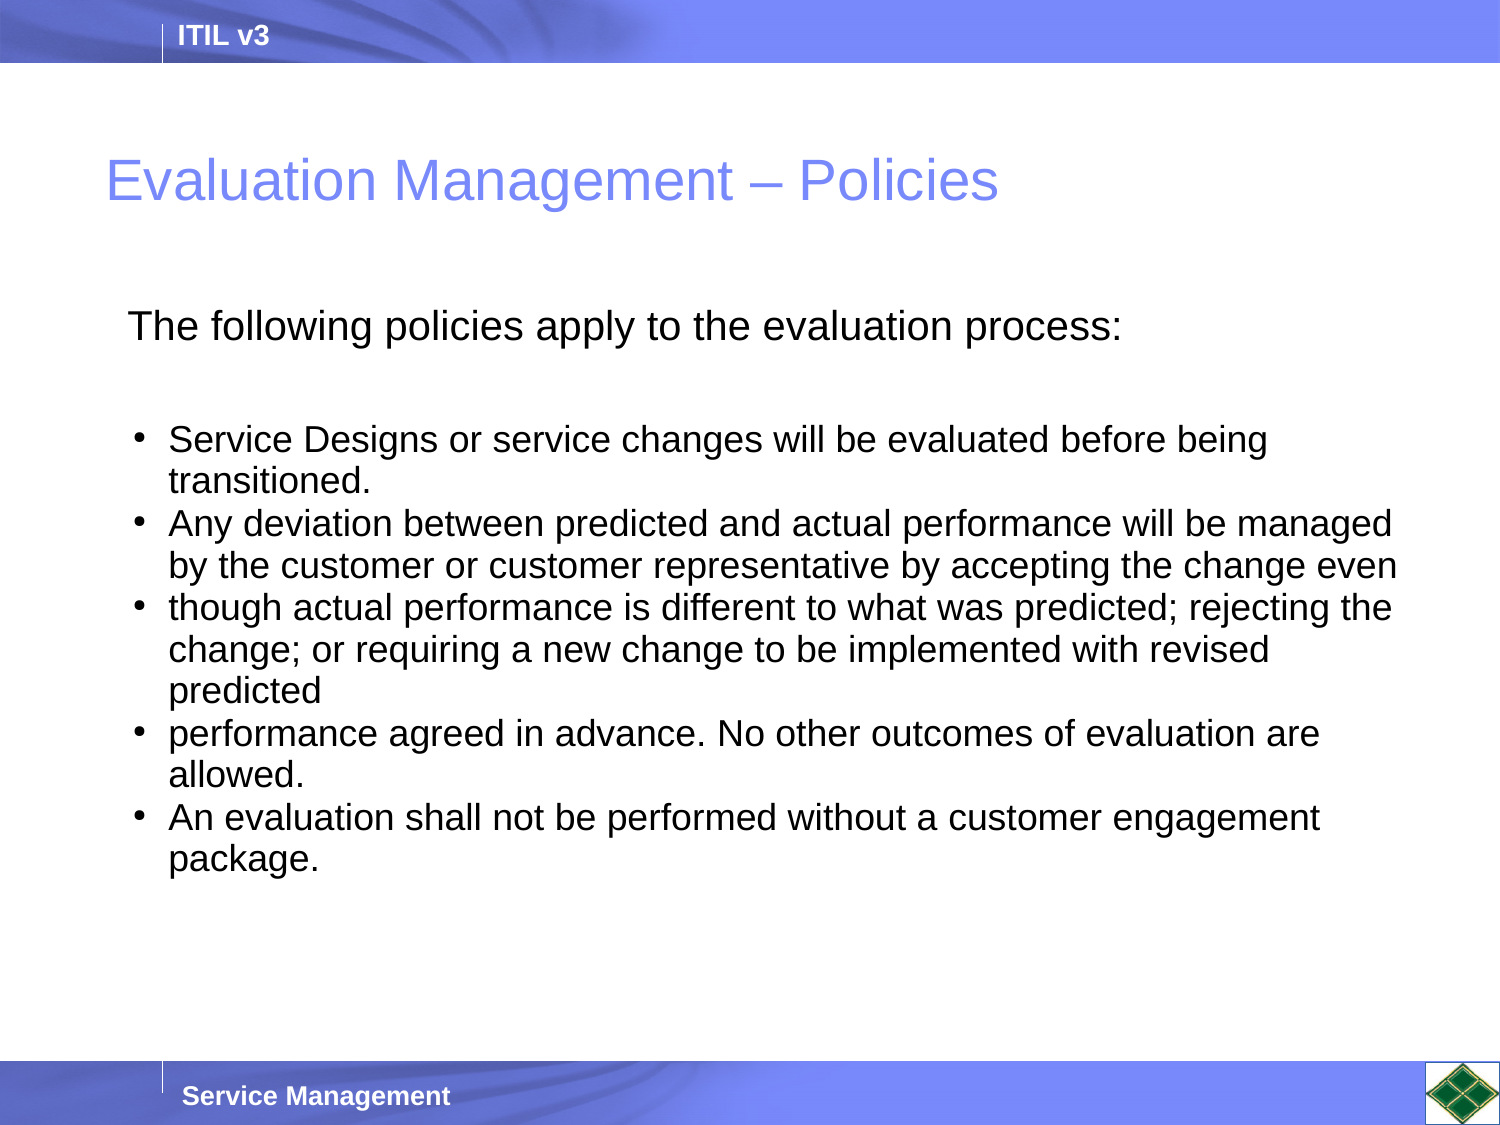

Evaluation Management – Policies
The following policies apply to the evaluation process:
Service Designs or service changes will be evaluated before being transitioned.
Any deviation between predicted and actual performance will be managed by the customer or customer representative by accepting the change even
though actual performance is different to what was predicted; rejecting the change; or requiring a new change to be implemented with revised predicted
performance agreed in advance. No other outcomes of evaluation are allowed.
An evaluation shall not be performed without a customer engagement package.